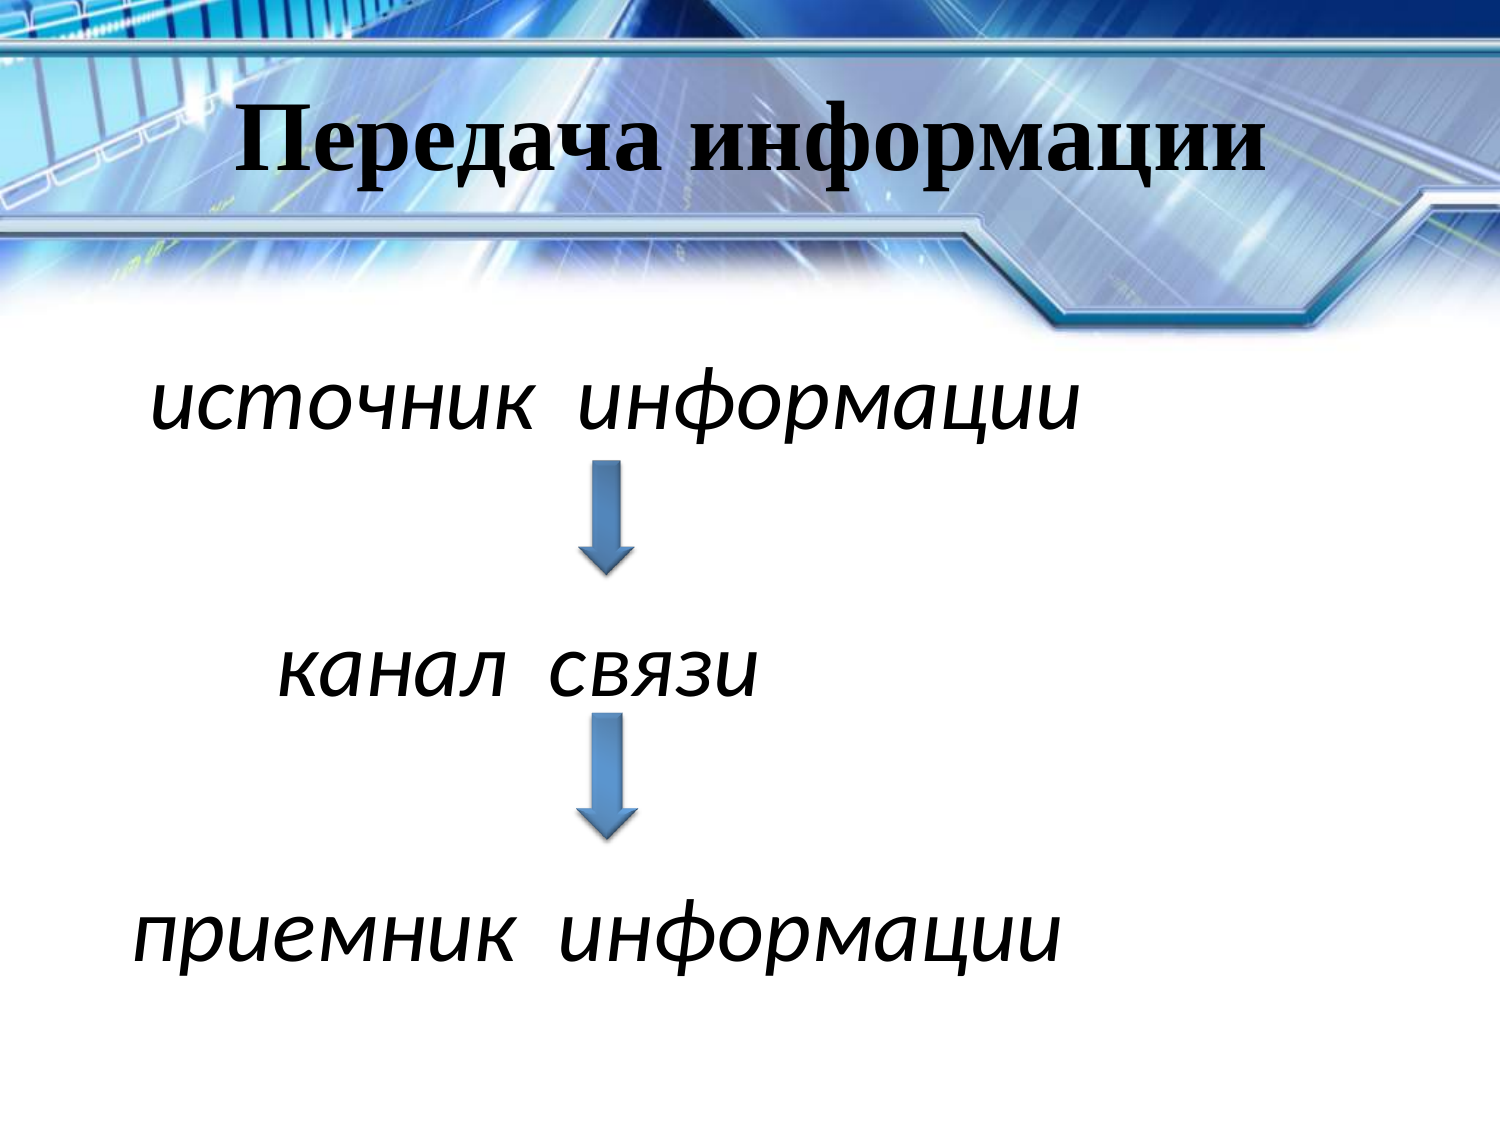

Передача информации
# источник информации
 канал связи
 приемник информации